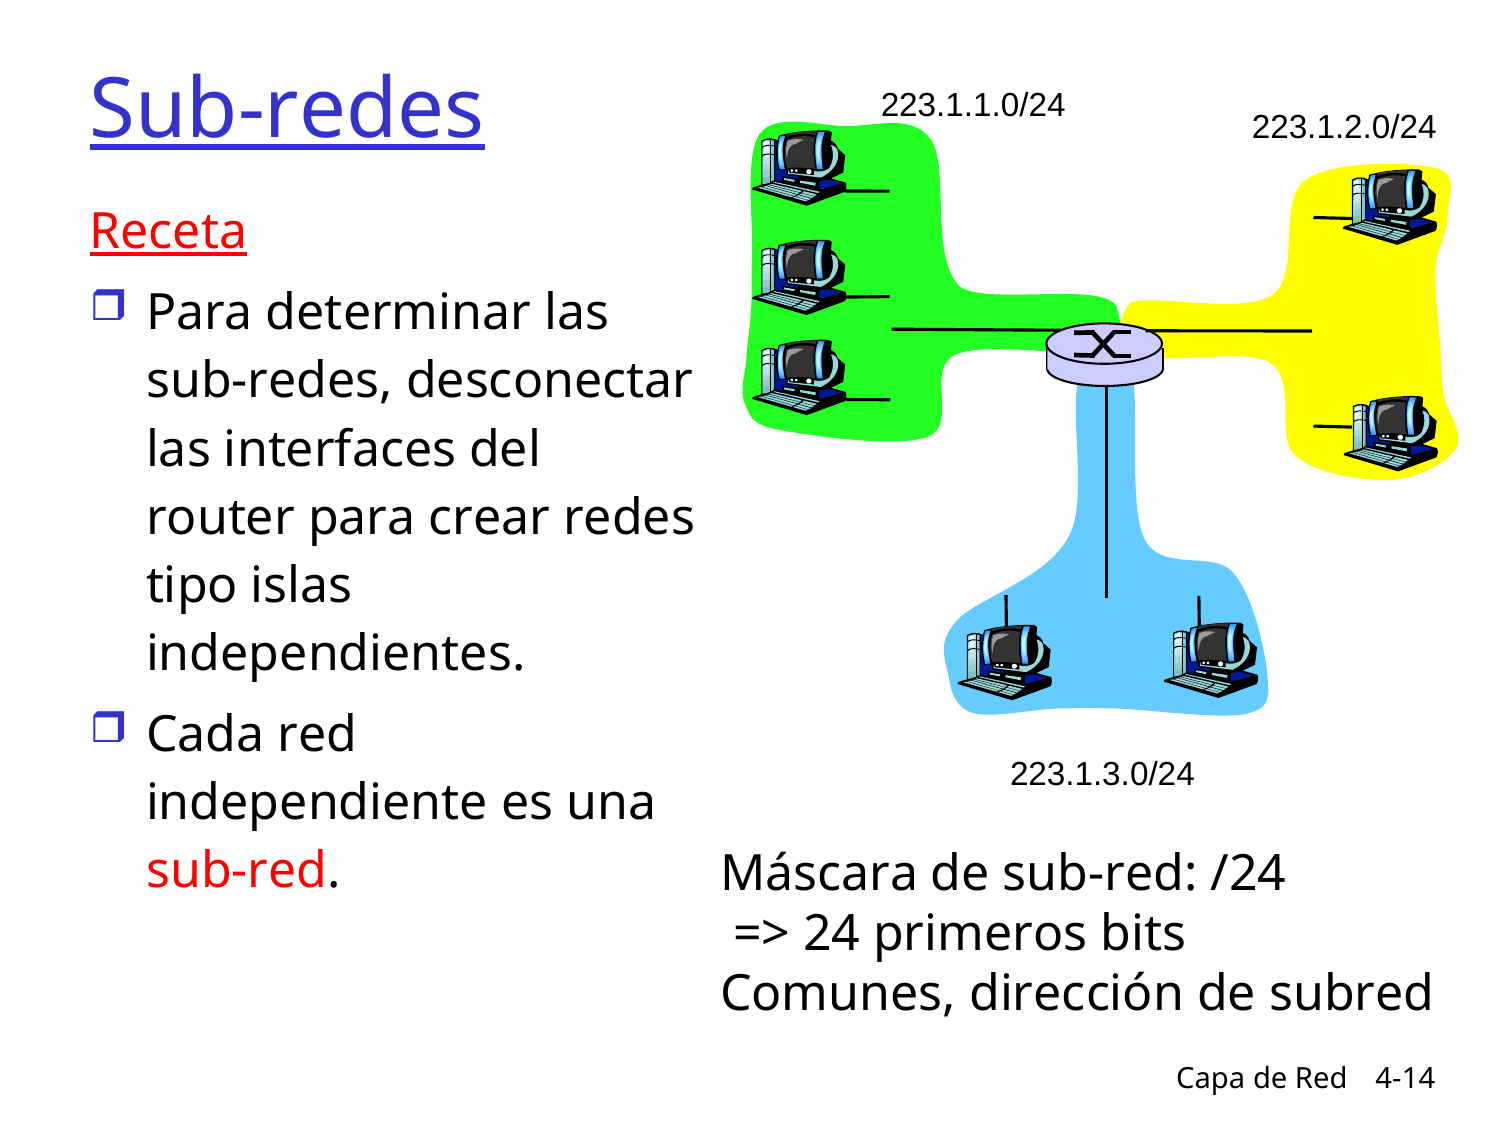

# Sub-redes
223.1.1.0/24
223.1.2.0/24
Receta
Para determinar las sub-redes, desconectar las interfaces del router para crear redes tipo islas independientes.
Cada red independiente es una sub-red.
223.1.3.0/24
Máscara de sub-red: /24
 => 24 primeros bits
Comunes, dirección de subred
14